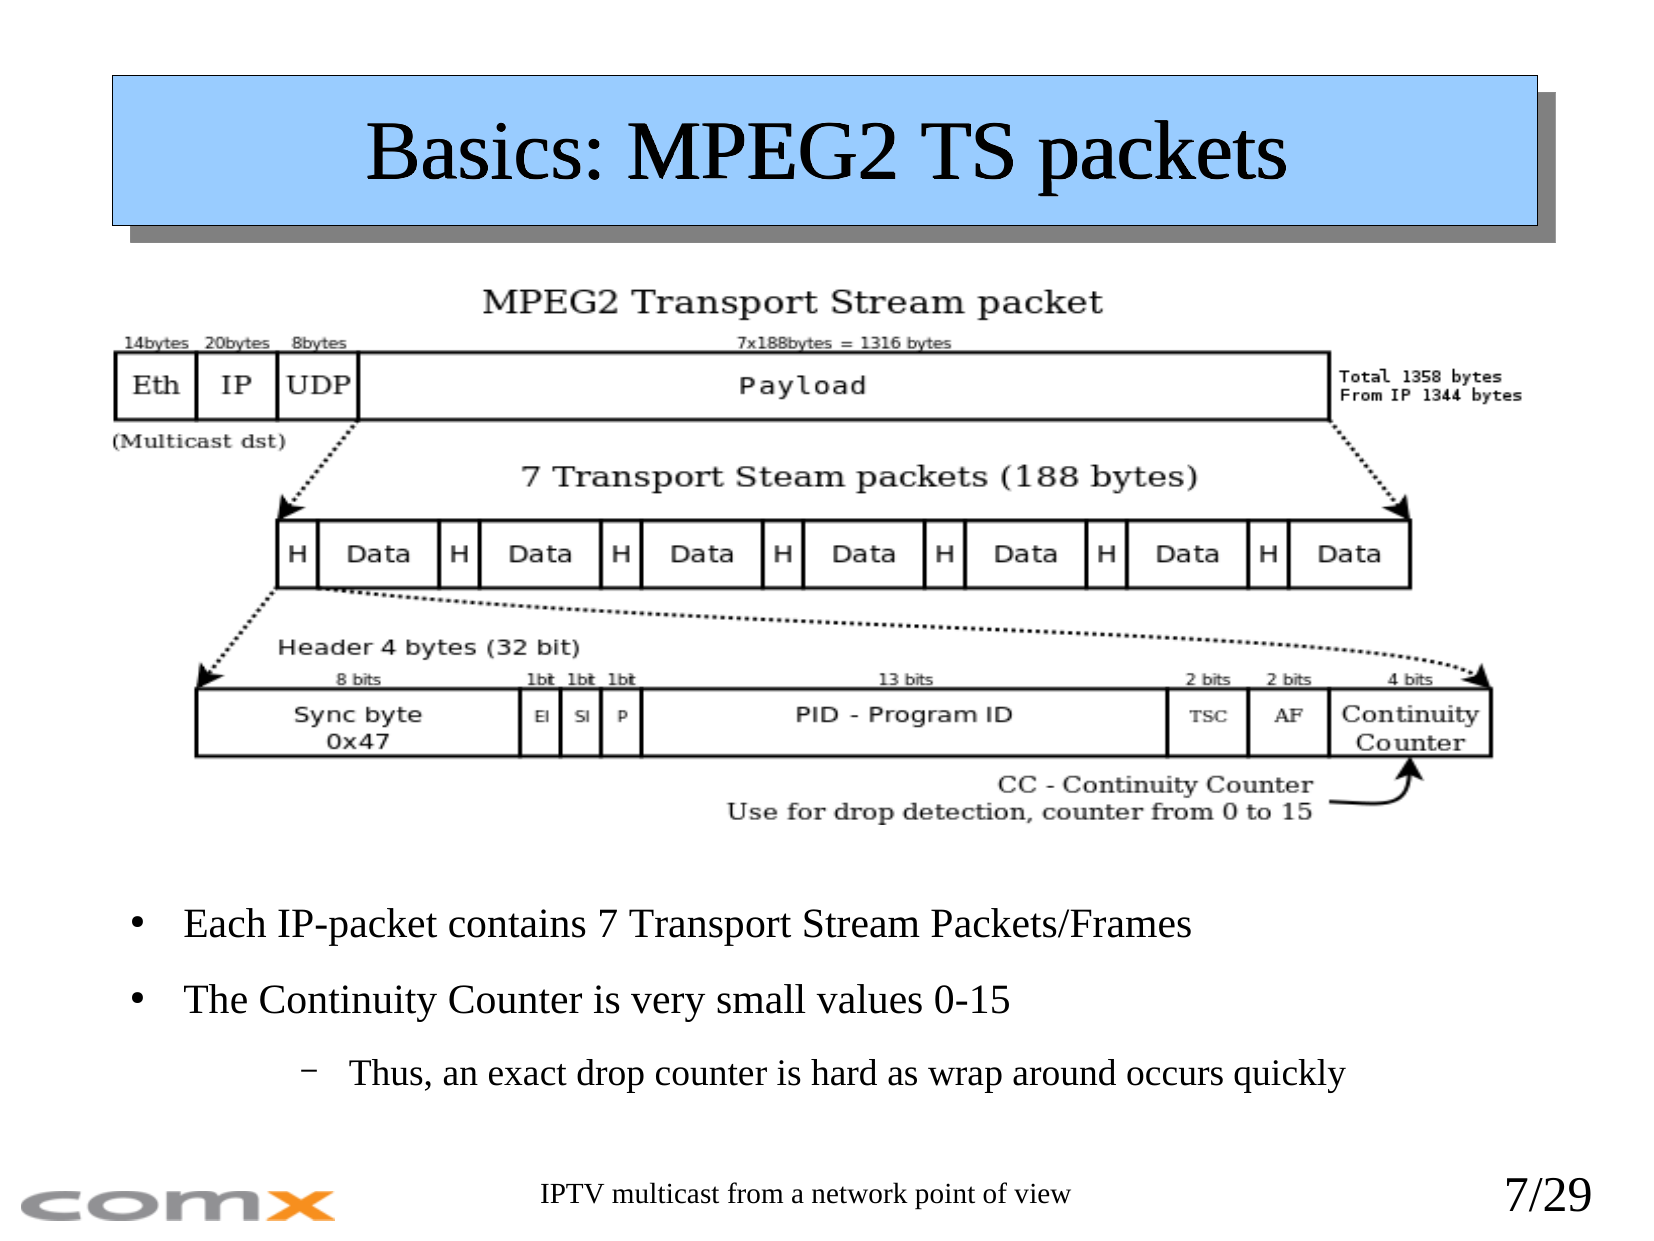

# Basics: MPEG2 TS packets
Each IP-packet contains 7 Transport Stream Packets/Frames
The Continuity Counter is very small values 0-15
Thus, an exact drop counter is hard as wrap around occurs quickly